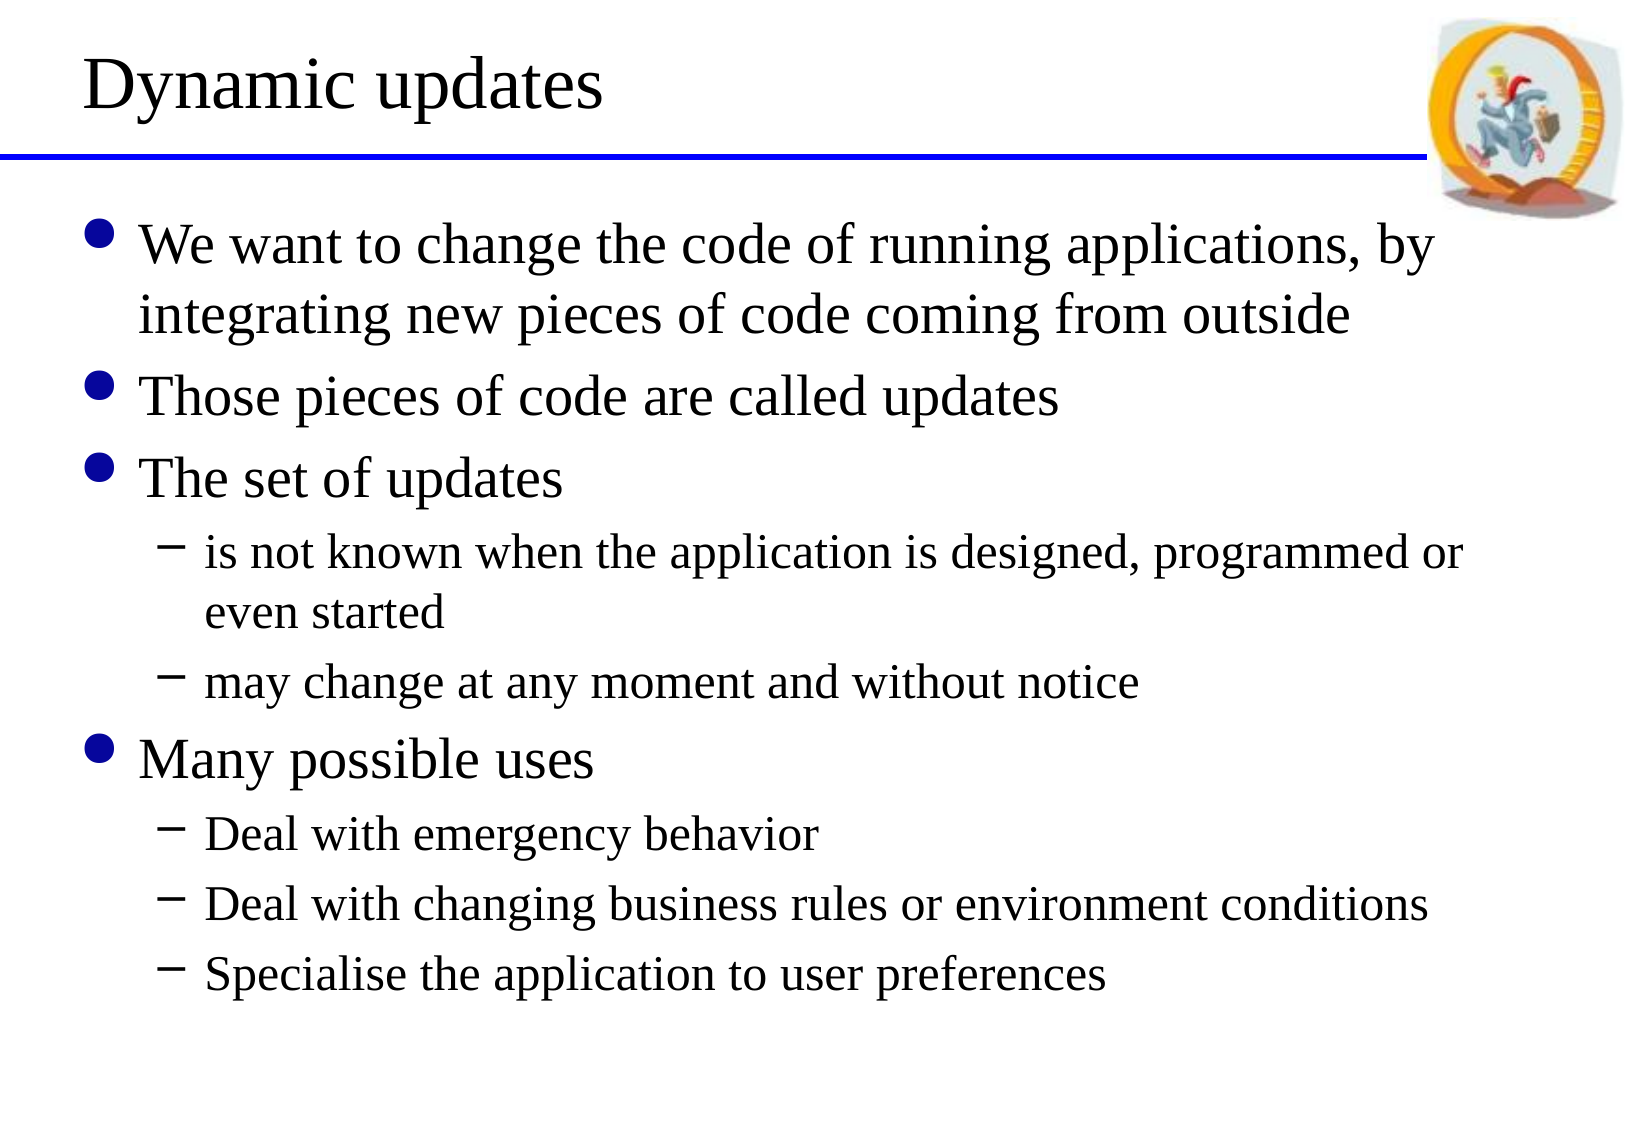

# Dynamic updates
We want to change the code of running applications, by integrating new pieces of code coming from outside
Those pieces of code are called updates
The set of updates
is not known when the application is designed, programmed or even started
may change at any moment and without notice
Many possible uses
Deal with emergency behavior
Deal with changing business rules or environment conditions
Specialise the application to user preferences